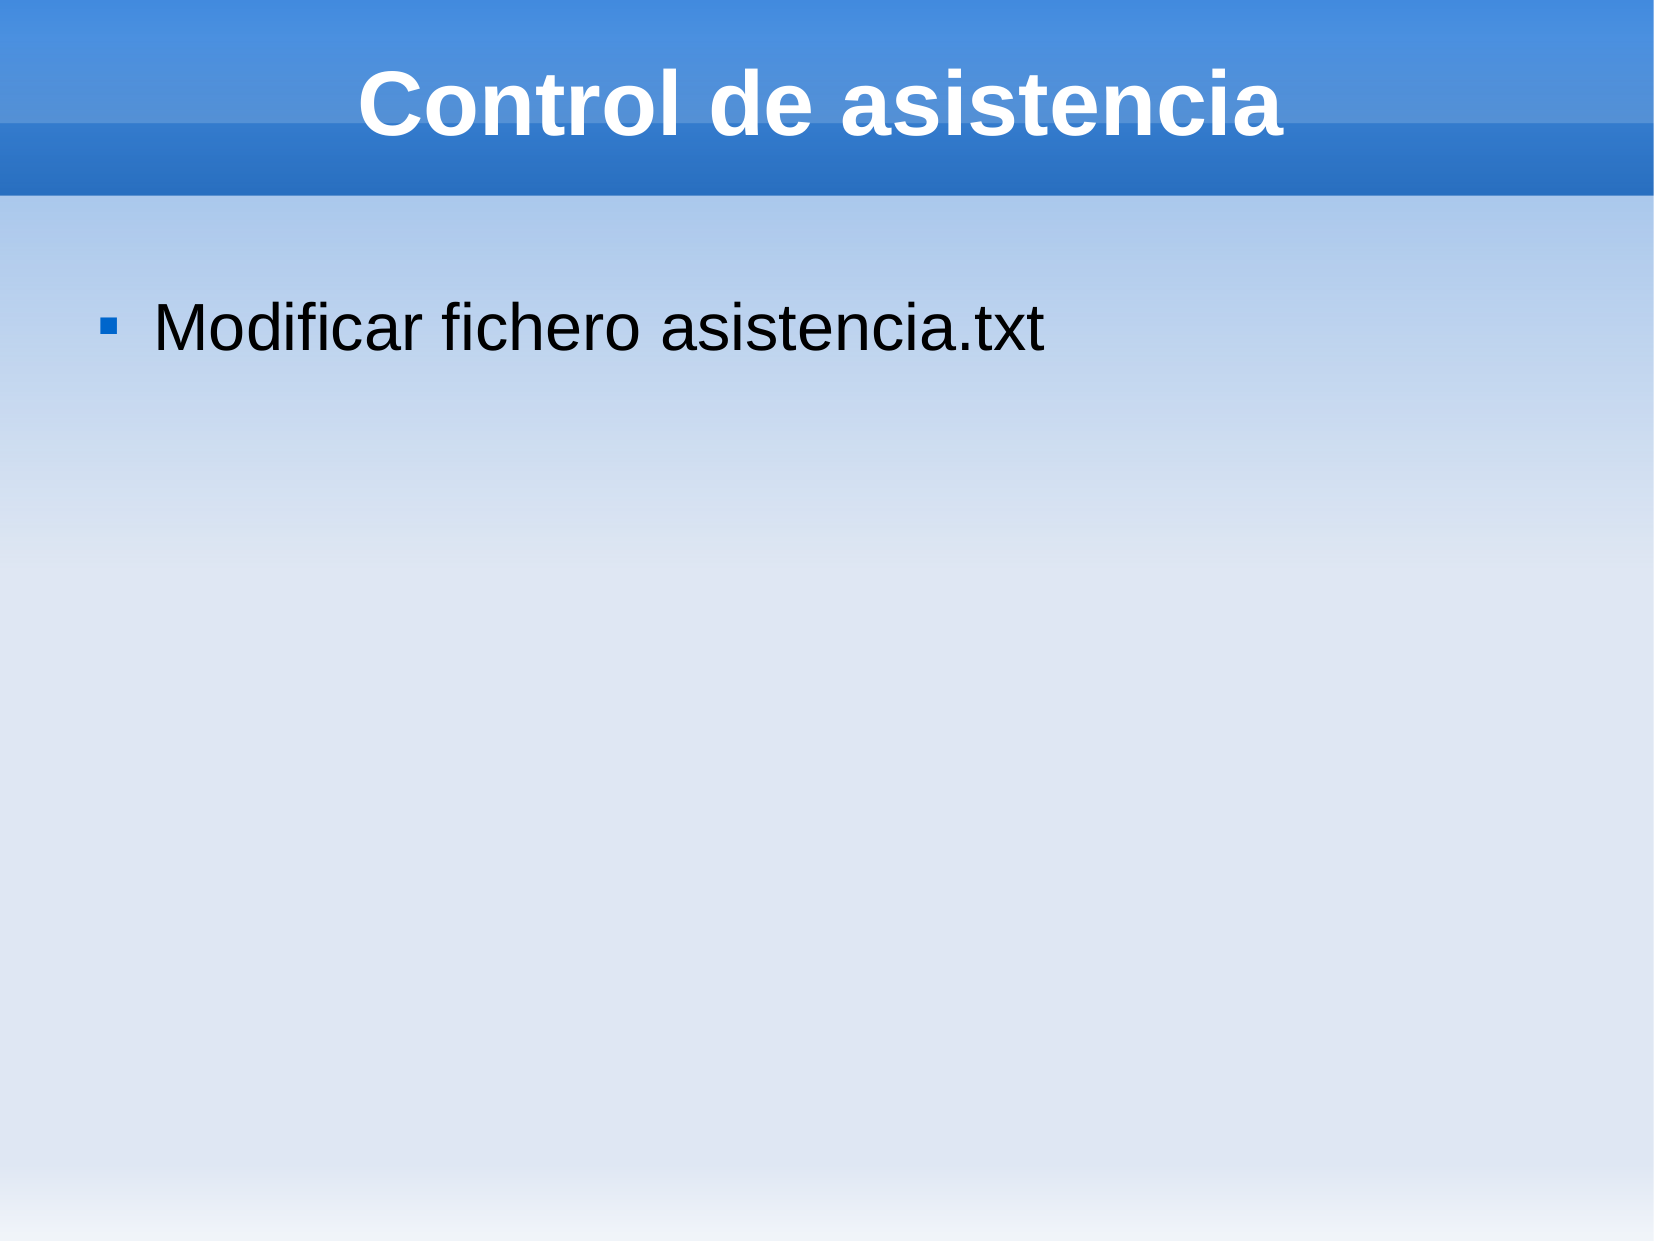

# Control de asistencia
Modificar fichero asistencia.txt